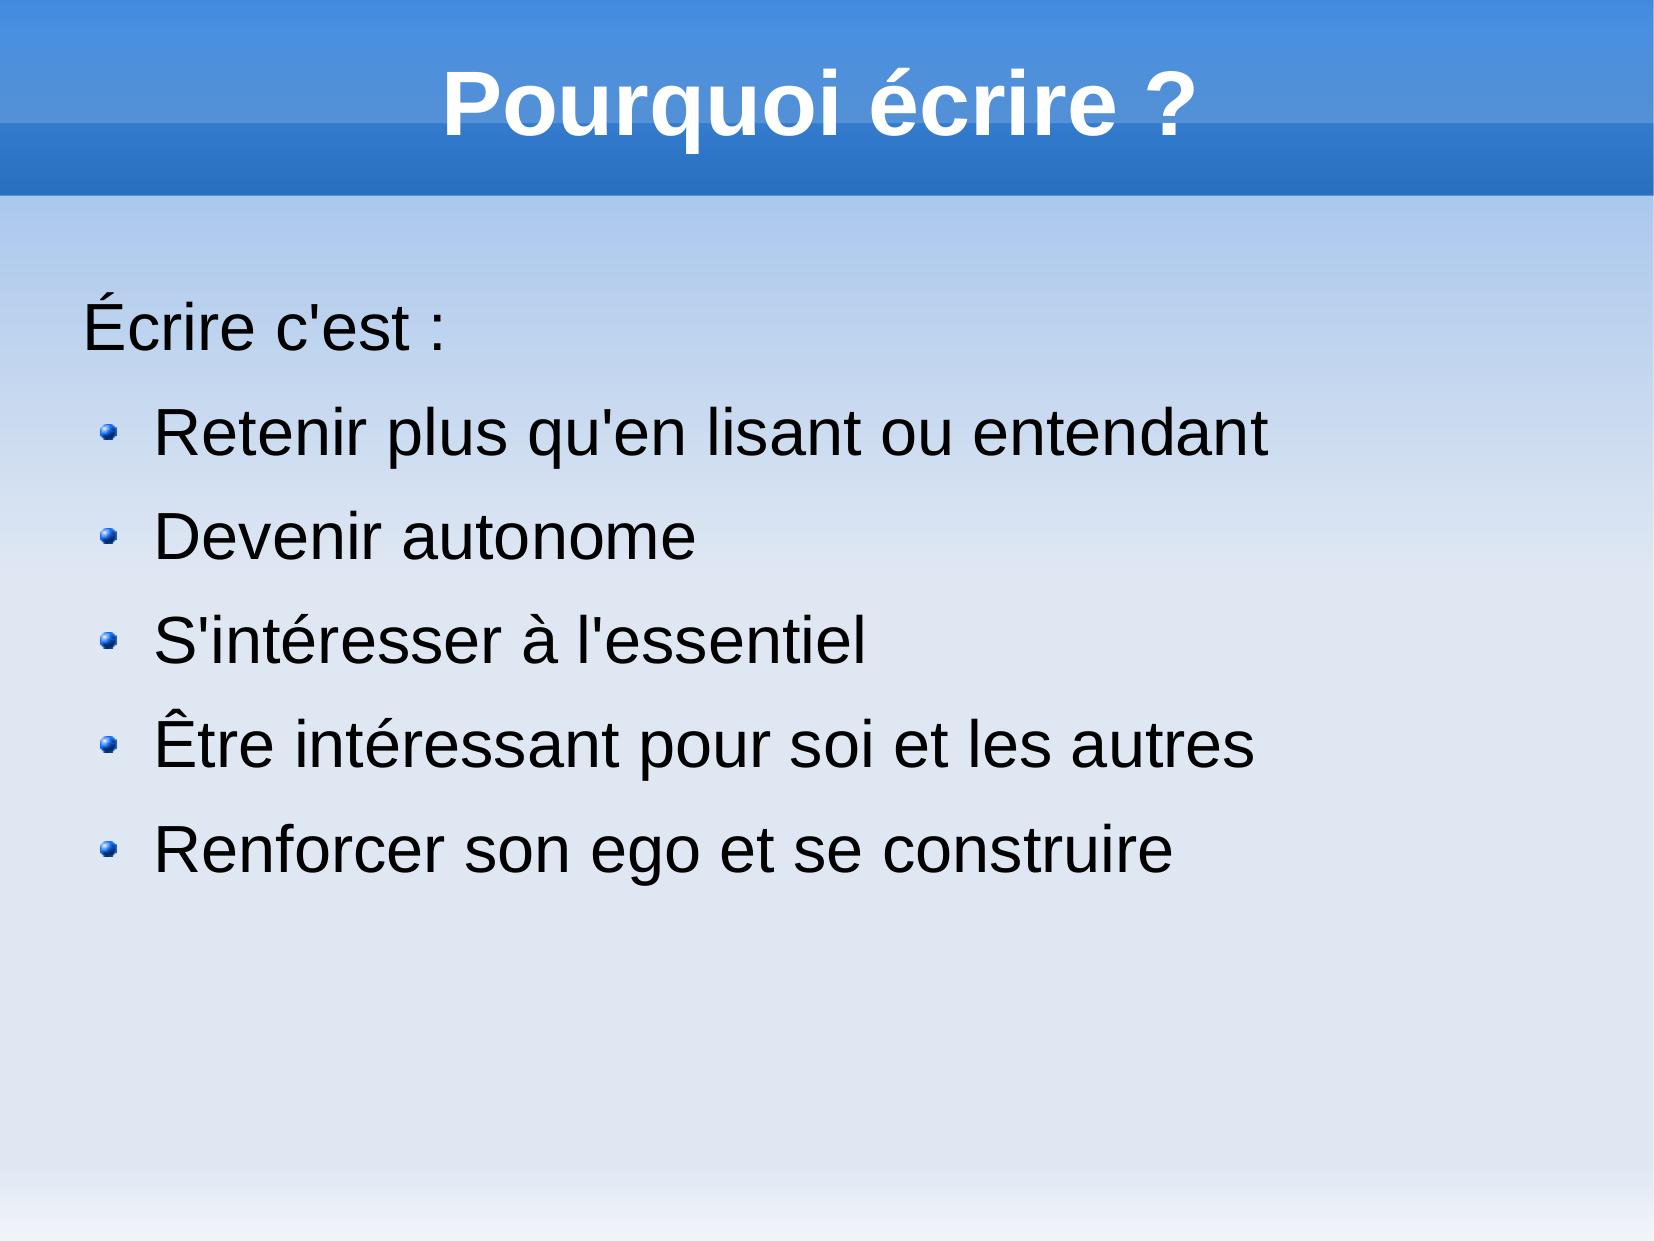

# Pourquoi écrire ?
Écrire c'est :
Retenir plus qu'en lisant ou entendant
Devenir autonome
S'intéresser à l'essentiel
Être intéressant pour soi et les autres
Renforcer son ego et se construire